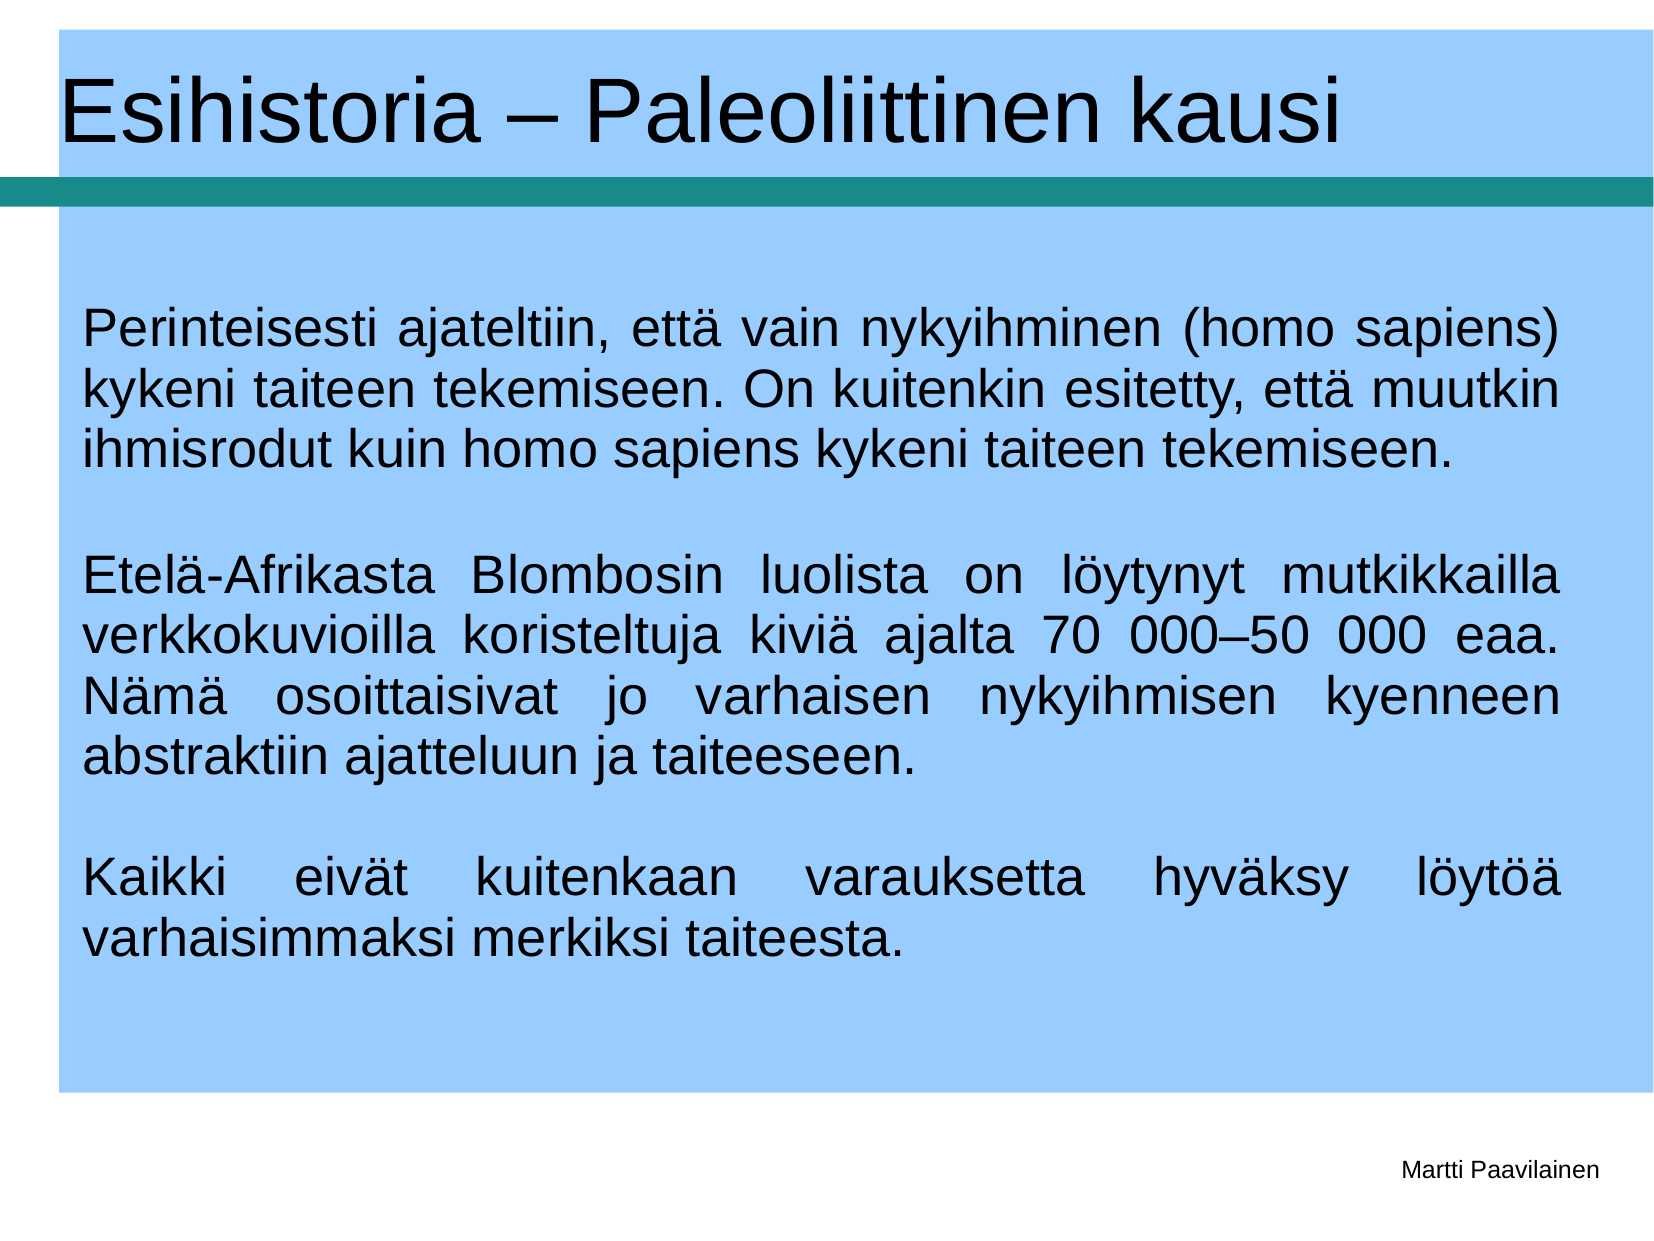

# Esihistoria – Paleoliittinen kausi
Perinteisesti ajateltiin, että vain nykyihminen (homo sapiens) kykeni taiteen tekemiseen. On kuitenkin esitetty, että muutkin ihmisrodut kuin homo sapiens kykeni taiteen tekemiseen.
Etelä-Afrikasta Blombosin luolista on löytynyt mutkikkailla verkkokuvioilla koristeltuja kiviä ajalta 70 000–50 000 eaa. Nämä osoittaisivat jo varhaisen nykyihmisen kyenneen abstraktiin ajatteluun ja taiteeseen.
Kaikki eivät kuitenkaan varauksetta hyväksy löytöä varhaisimmaksi merkiksi taiteesta.
Martti Paavilainen